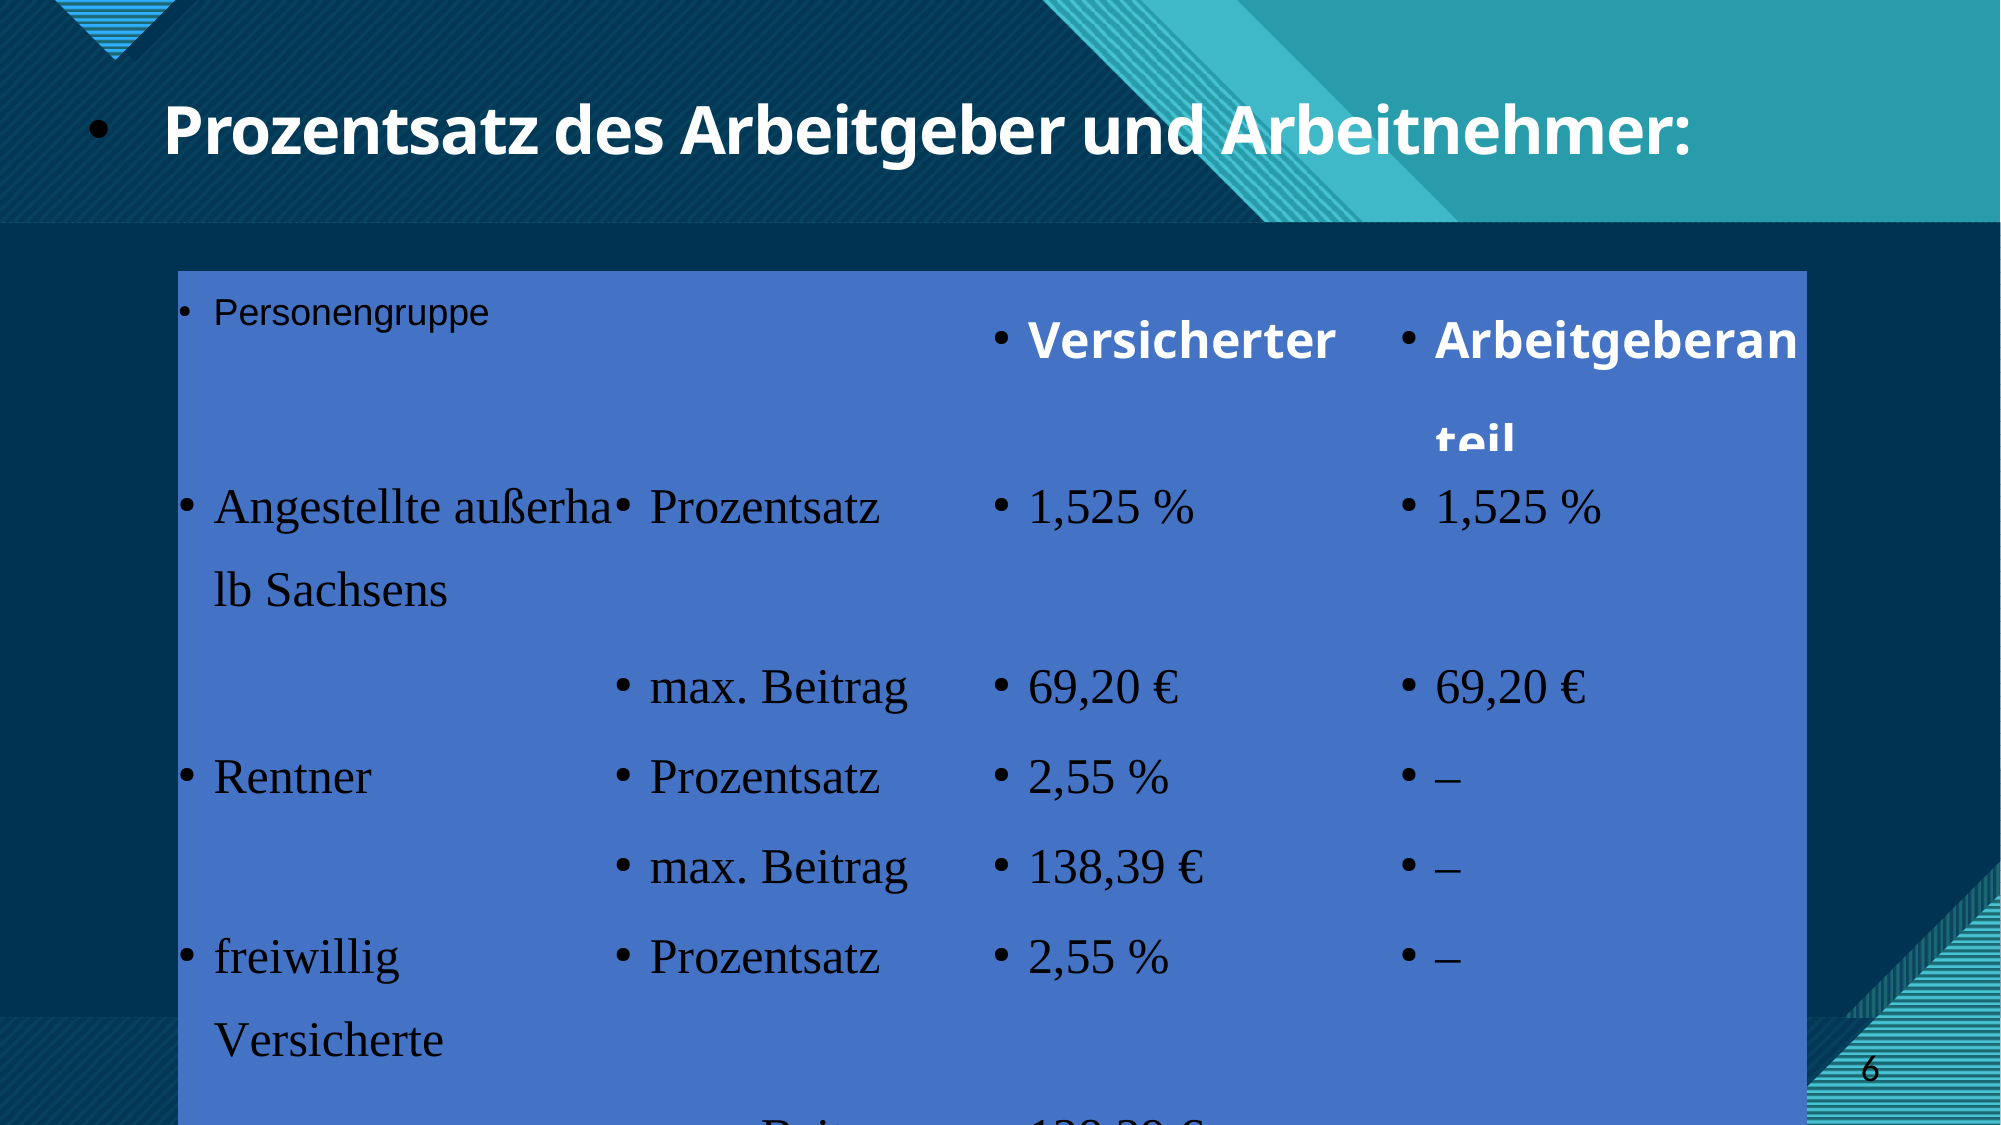

# Prozentsatz des Arbeitgeber und Arbeitnehmer:
| Personengruppe | | Versicherter | Arbeitgeberanteil |
| --- | --- | --- | --- |
| Angestellte außerhalb Sachsens | Prozentsatz | 1,525 % | 1,525 % |
| | max. Beitrag | 69,20 € | 69,20 € |
| Rentner | Prozentsatz | 2,55 % | – |
| | max. Beitrag | 138,39 € | – |
| freiwillig Versicherte | Prozentsatz | 2,55 % | – |
| | max. Beitrag | 138,39 € | – |